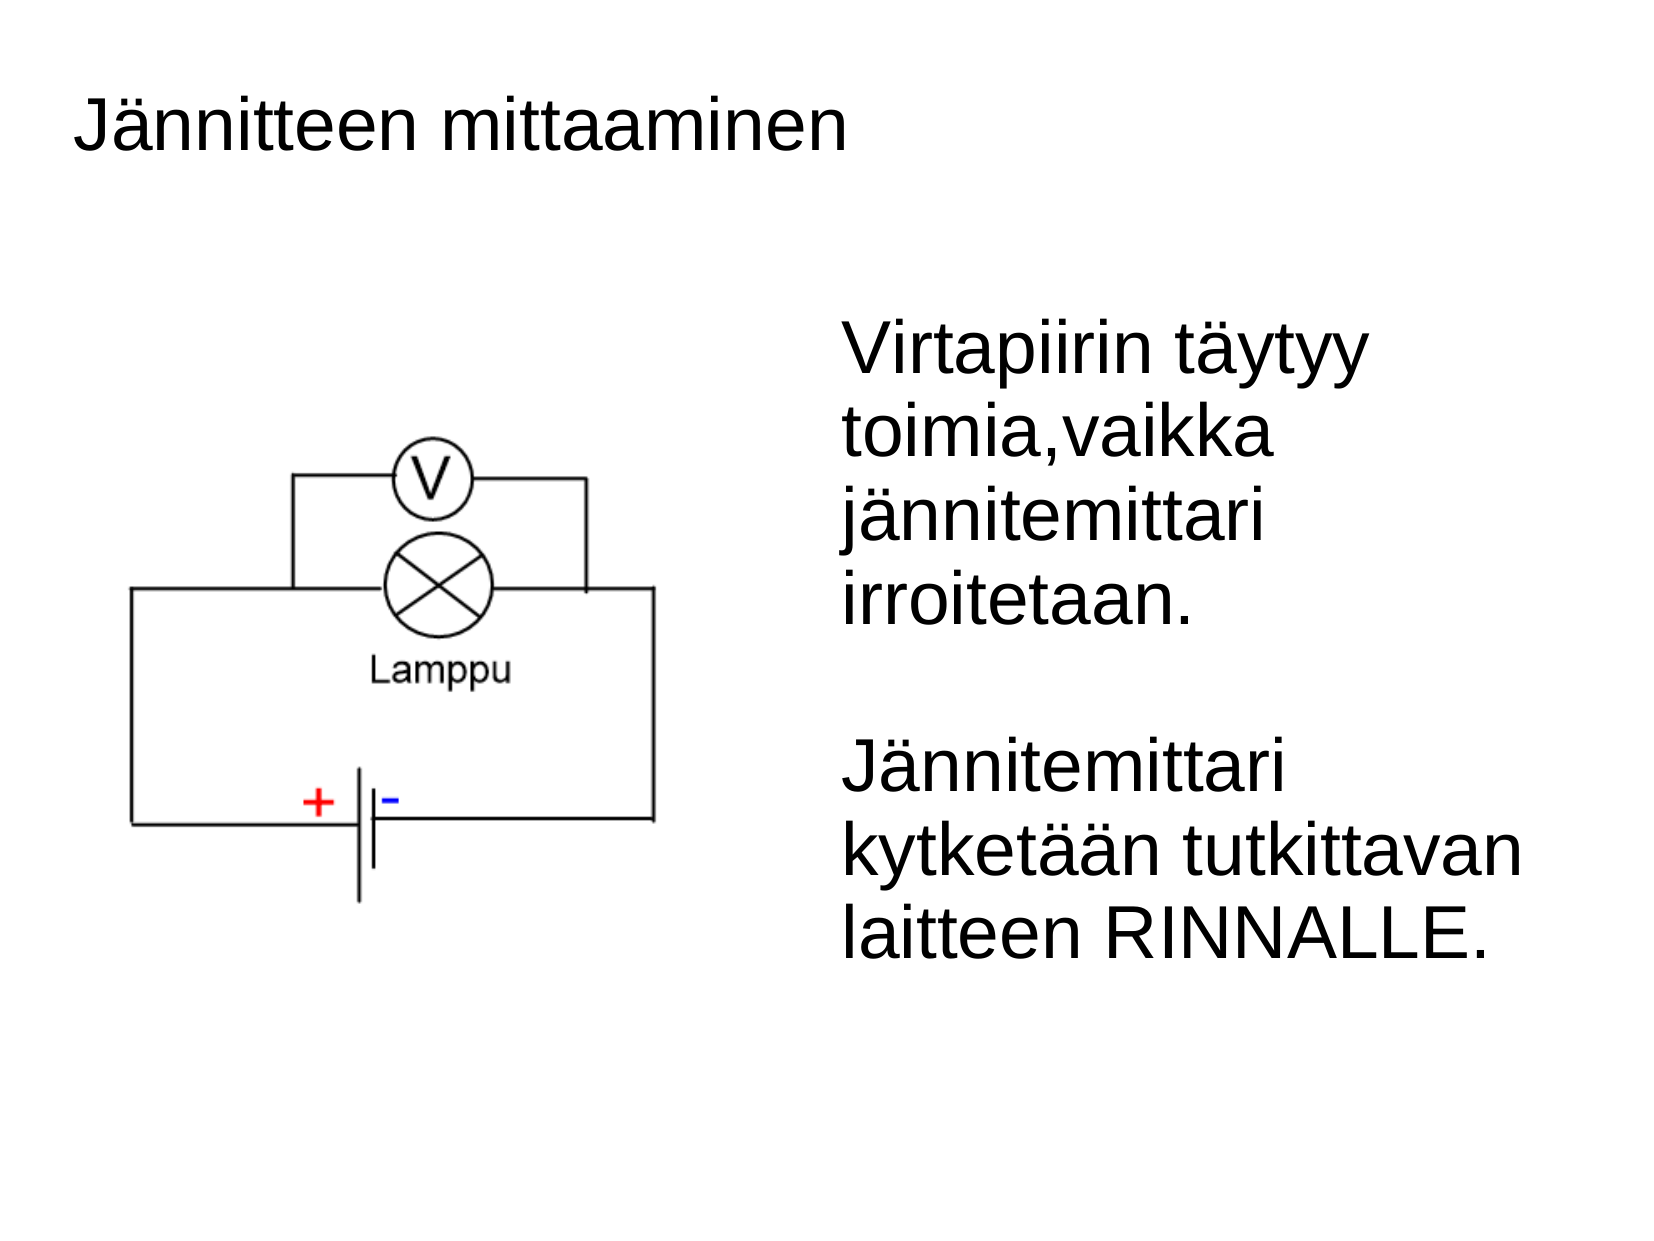

Jännitteen mittaaminen
Virtapiirin täytyy toimia,vaikka jännitemittari irroitetaan.
Jännitemittari kytketään tutkittavan laitteen RINNALLE.